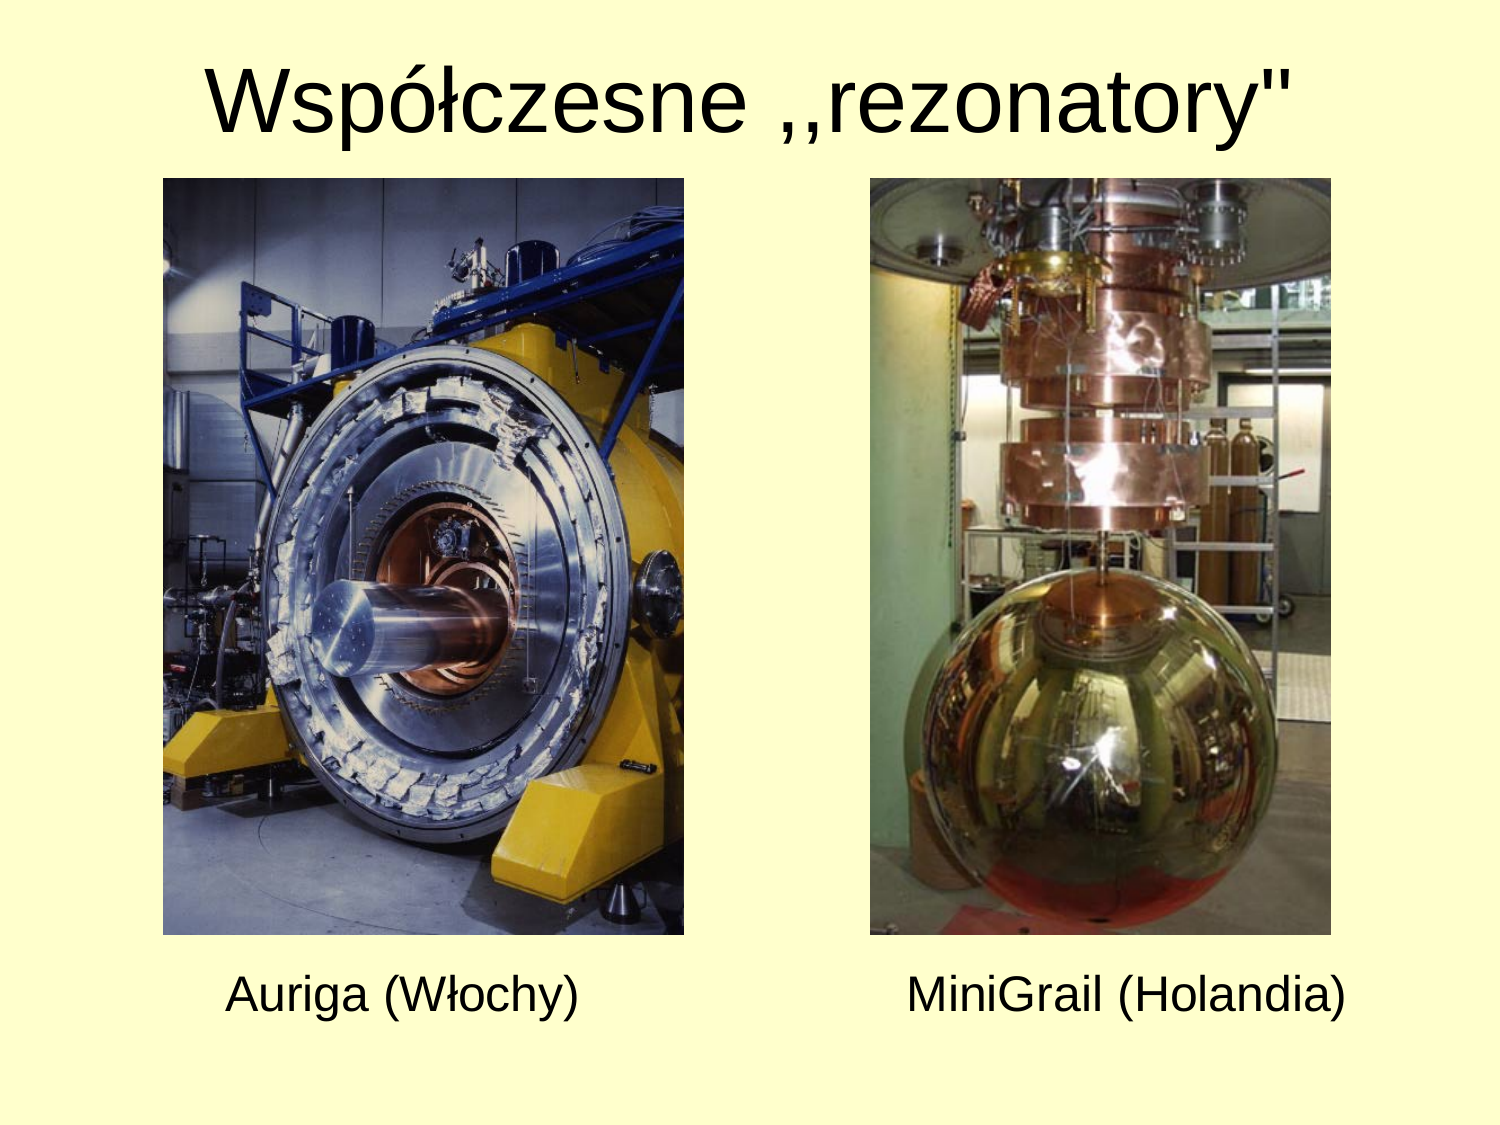

# Współczesne ,,rezonatory''
Auriga (Włochy)
MiniGrail (Holandia)